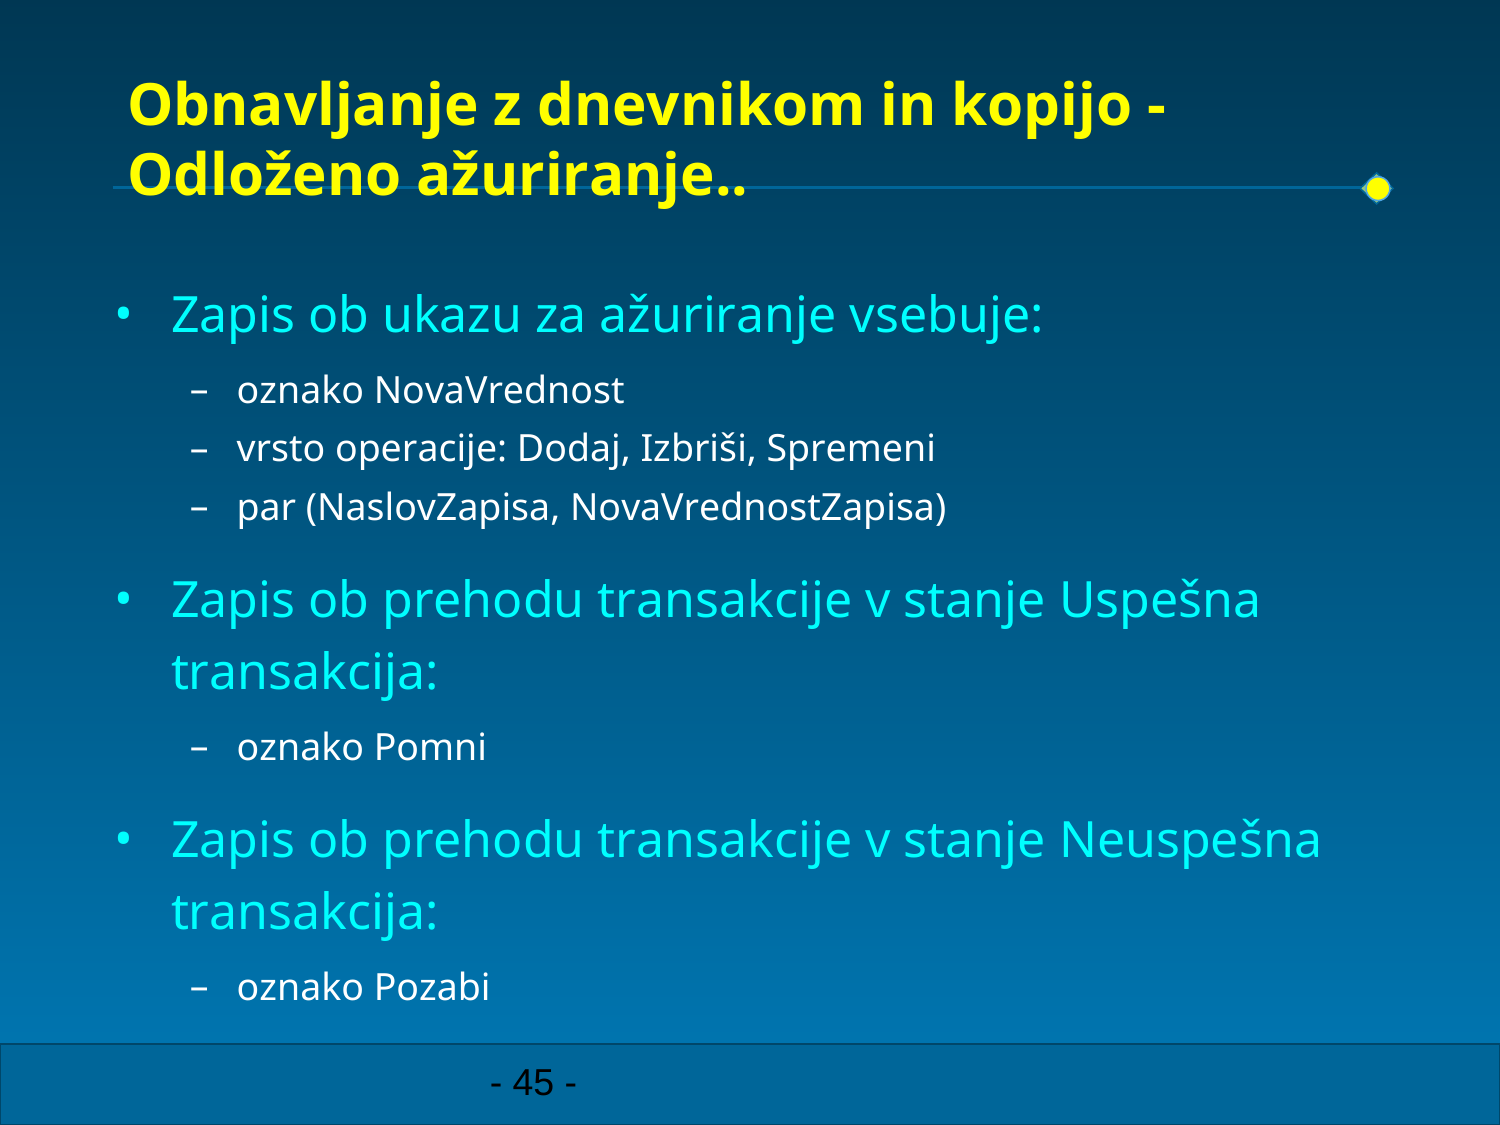

Obnavljanje z dnevnikom in kopijo - Odloženo ažuriranje..
# Zapis ob ukazu za ažuriranje vsebuje:
oznako NovaVrednost
vrsto operacije: Dodaj, Izbriši, Spremeni
par (NaslovZapisa, NovaVrednostZapisa)
Zapis ob prehodu transakcije v stanje Uspešna transakcija:
oznako Pomni
Zapis ob prehodu transakcije v stanje Neuspešna transakcija:
oznako Pozabi